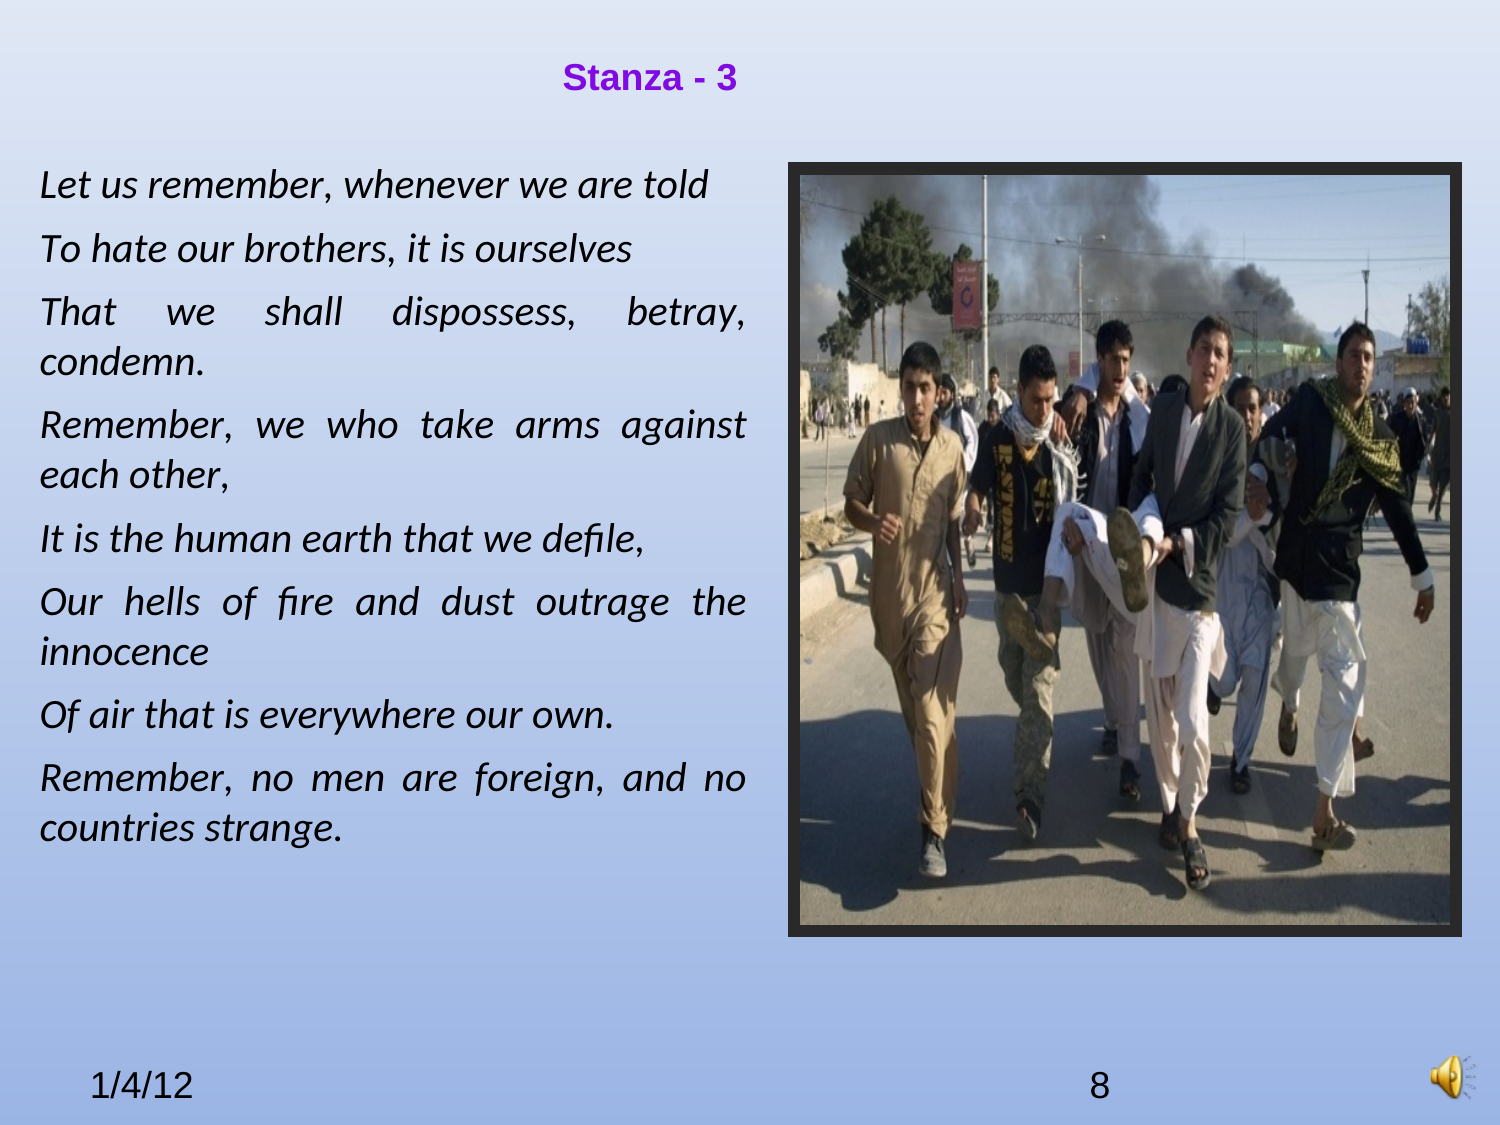

Stanza - 3
Let us remember, whenever we are told
To hate our brothers, it is ourselves
That we shall dispossess, betray, condemn.
Remember, we who take arms against each other,
It is the human earth that we defile,
Our hells of fire and dust outrage the innocence
Of air that is everywhere our own.
Remember, no men are foreign, and no countries strange.